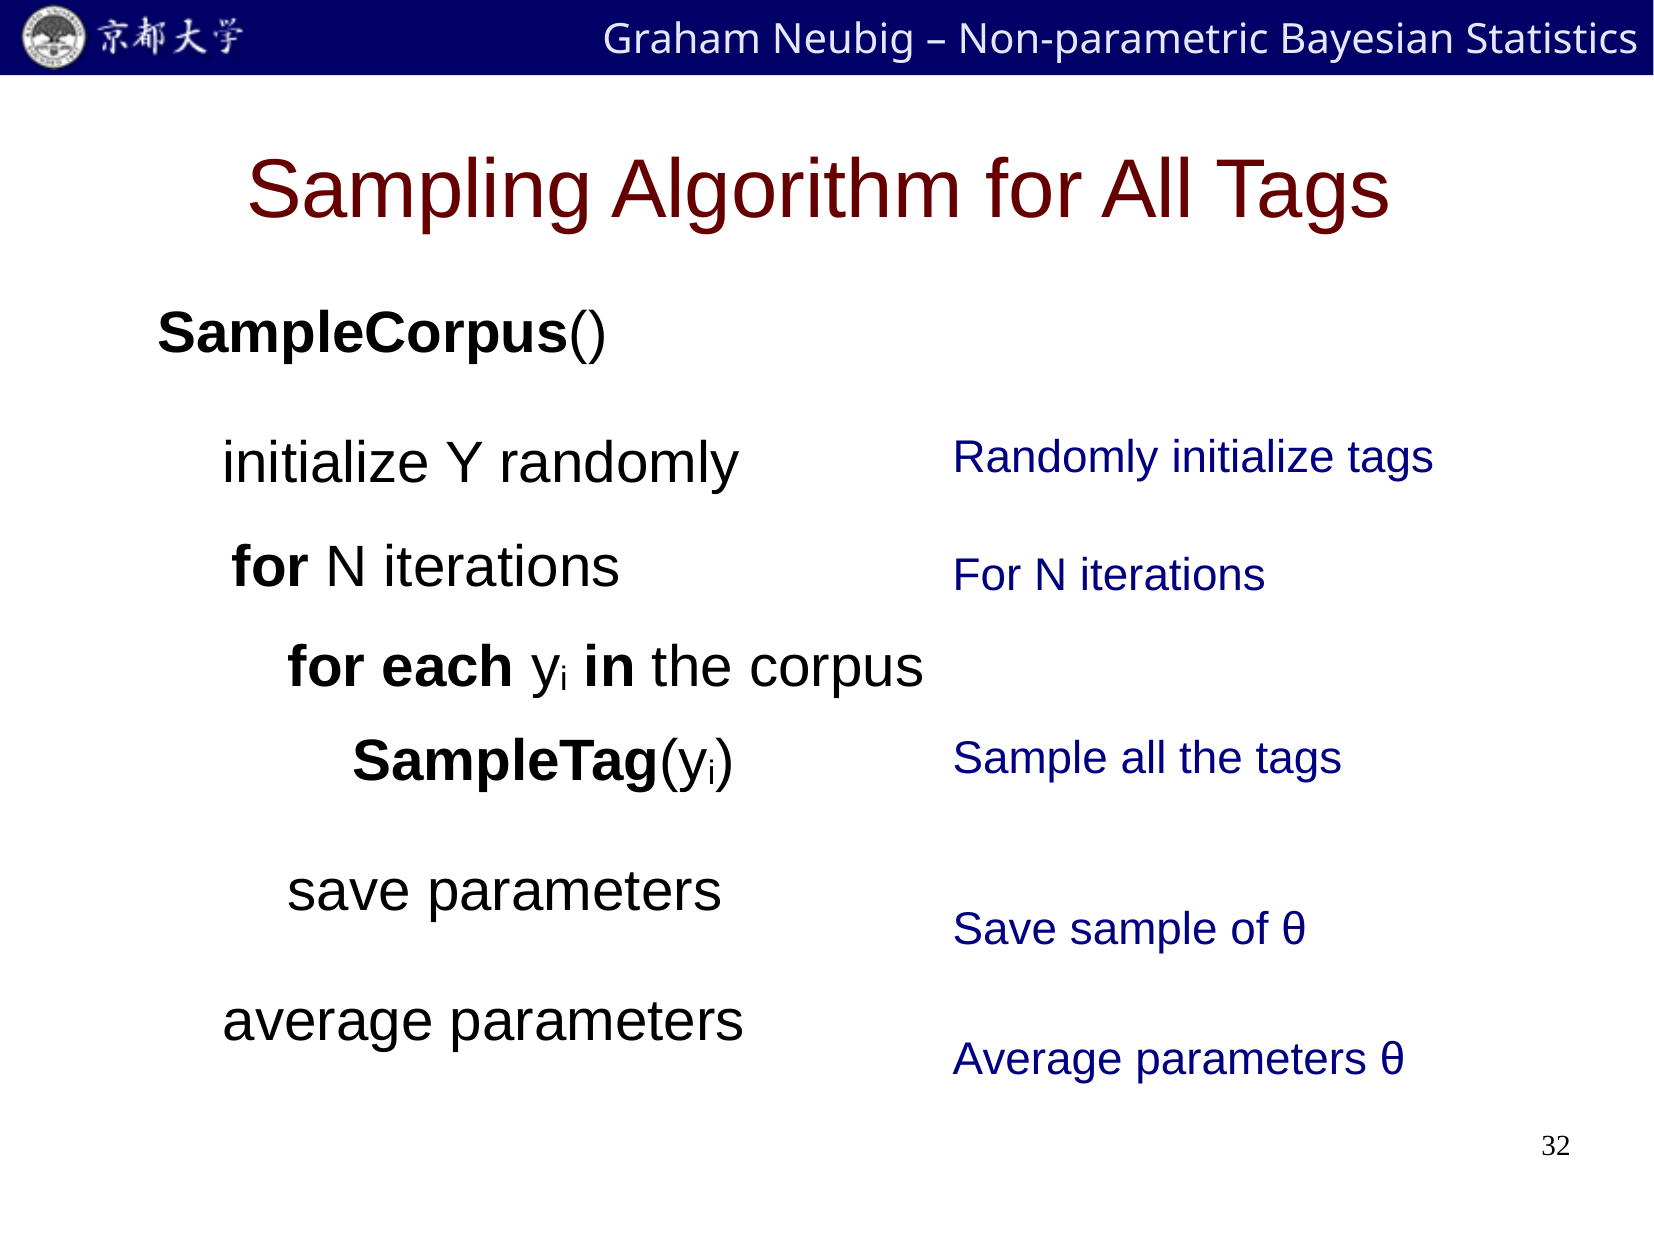

# Sampling Algorithm for All Tags
SampleCorpus()
 initialize Y randomly
　for N iterations
 for each yi in the corpus
 SampleTag(yi)
 save parameters
 average parameters
Randomly initialize tags
For N iterations
Sample all the tags
Save sample of θ
Average parameters θ
32